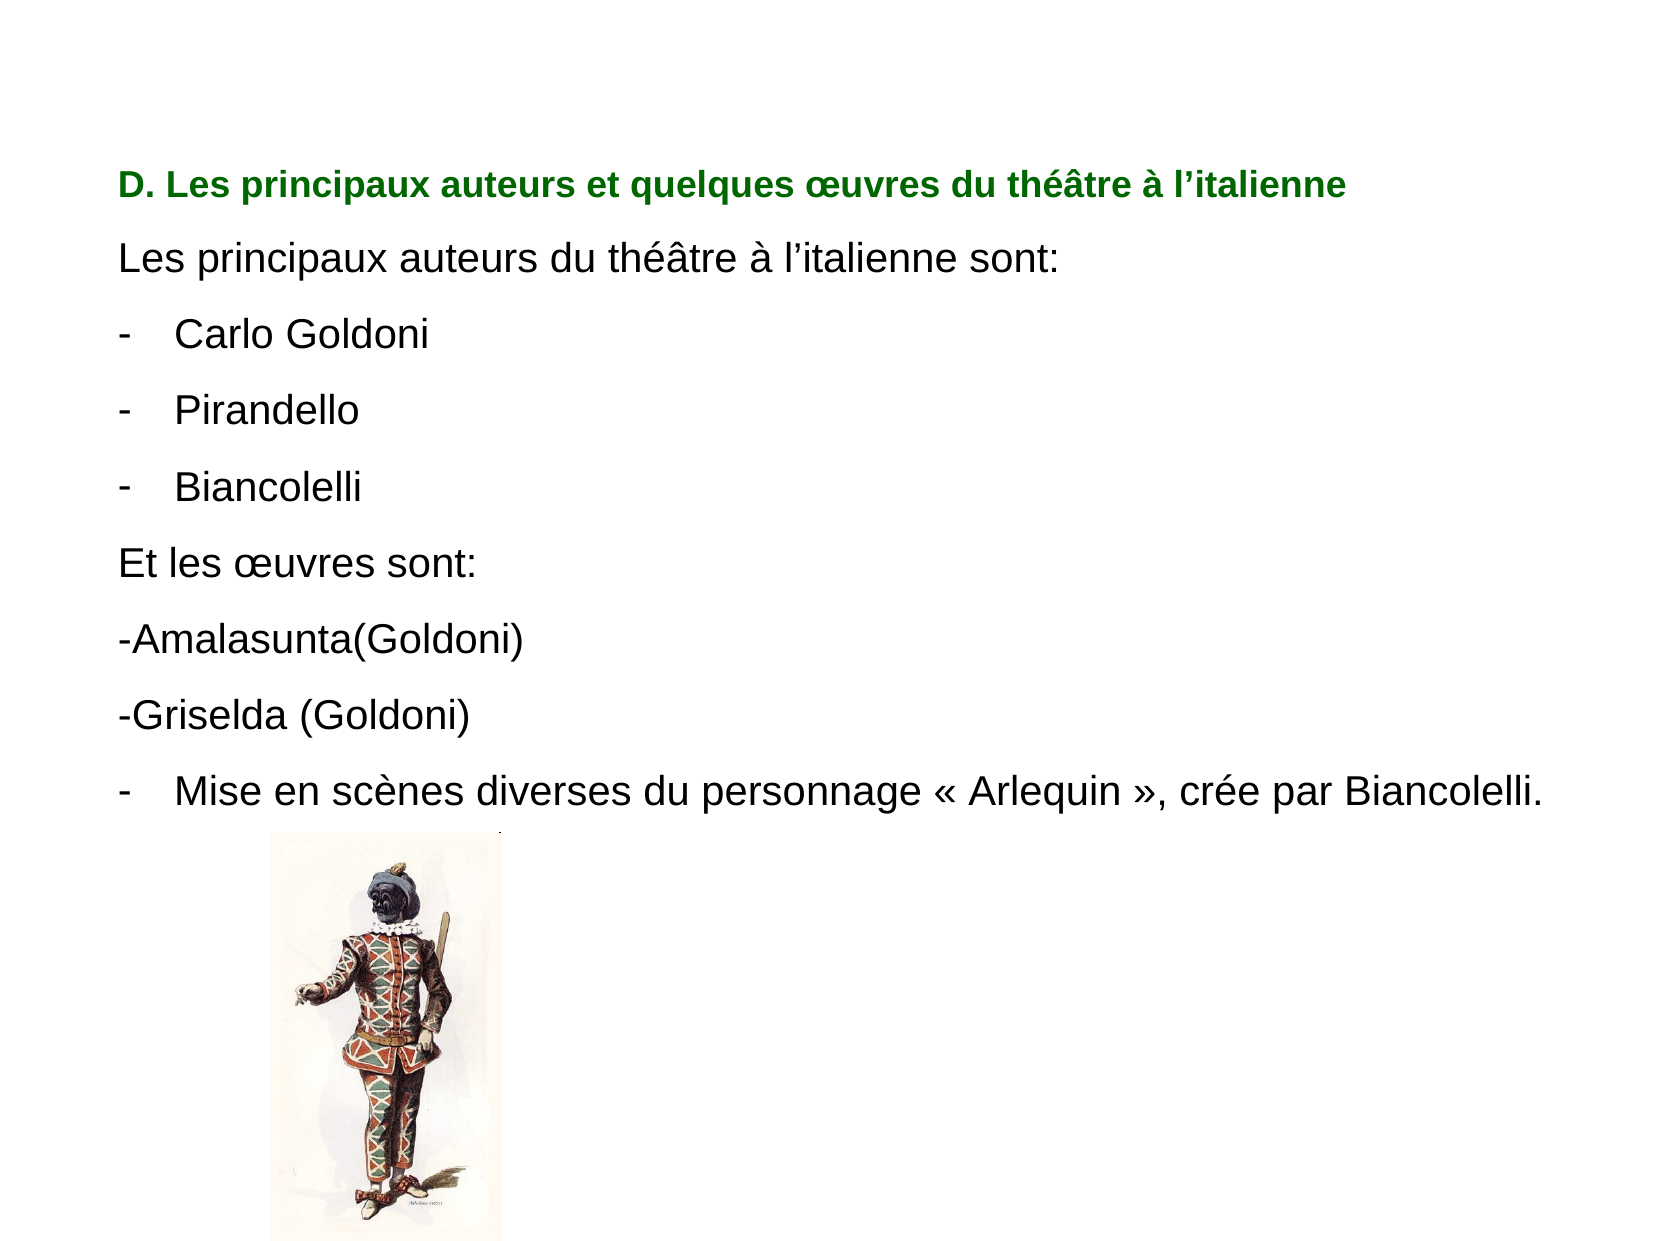

# D. Les principaux auteurs et quelques œuvres du théâtre à l’italienne
Les principaux auteurs du théâtre à l’italienne sont:
Carlo Goldoni
Pirandello
Biancolelli
Et les œuvres sont:
-Amalasunta(Goldoni)
-Griselda (Goldoni)
Mise en scènes diverses du personnage « Arlequin », crée par Biancolelli.
Arlequin.